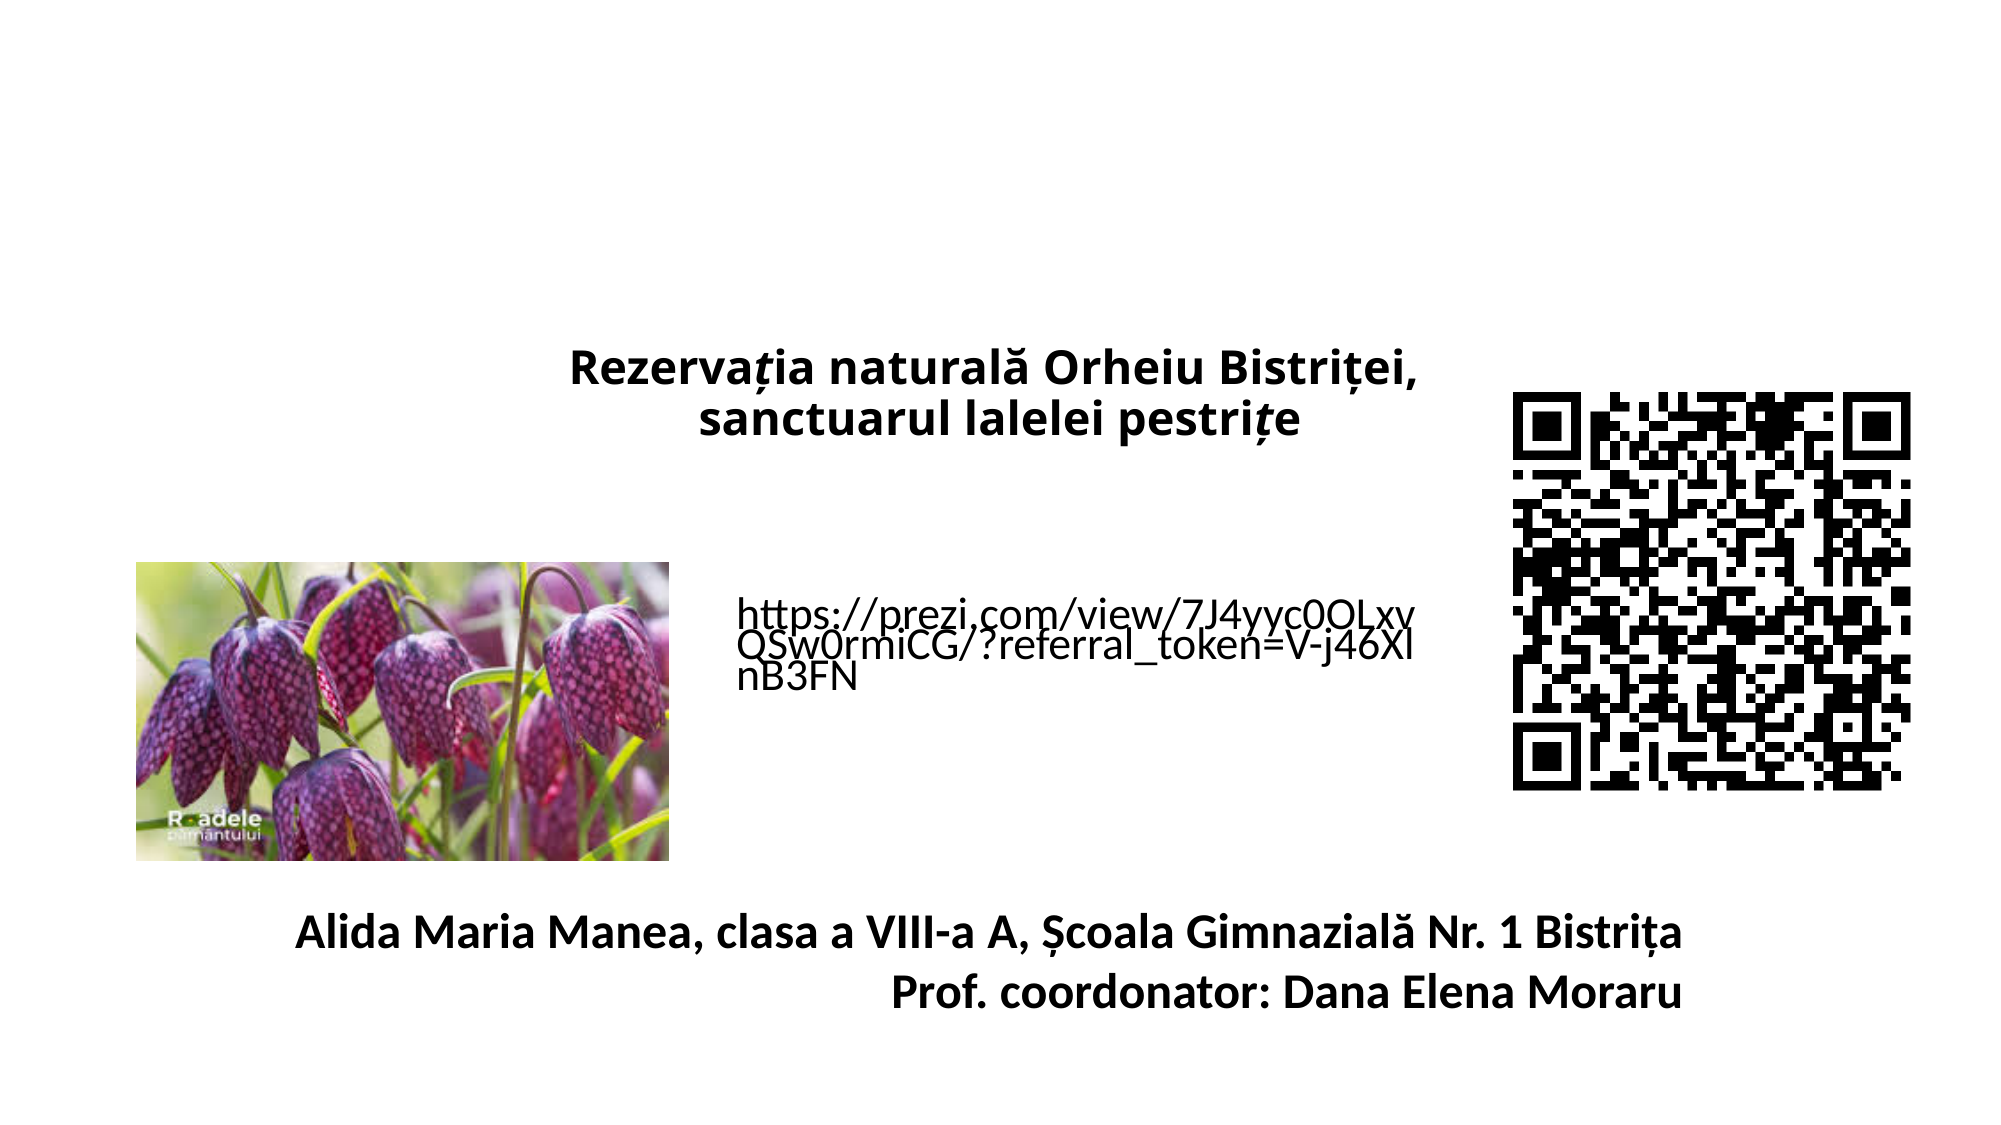

# Rezervația naturală Orheiu Bistriței, sanctuarul lalelei pestrițe
https://prezi.com/view/7J4yyc0OLxvQSw0rmiCG/?referral_token=V-j46XlnB3FN
Alida Maria Manea, clasa a VIII-a A, Școala Gimnazială Nr. 1 Bistrița
Prof. coordonator: Dana Elena Moraru